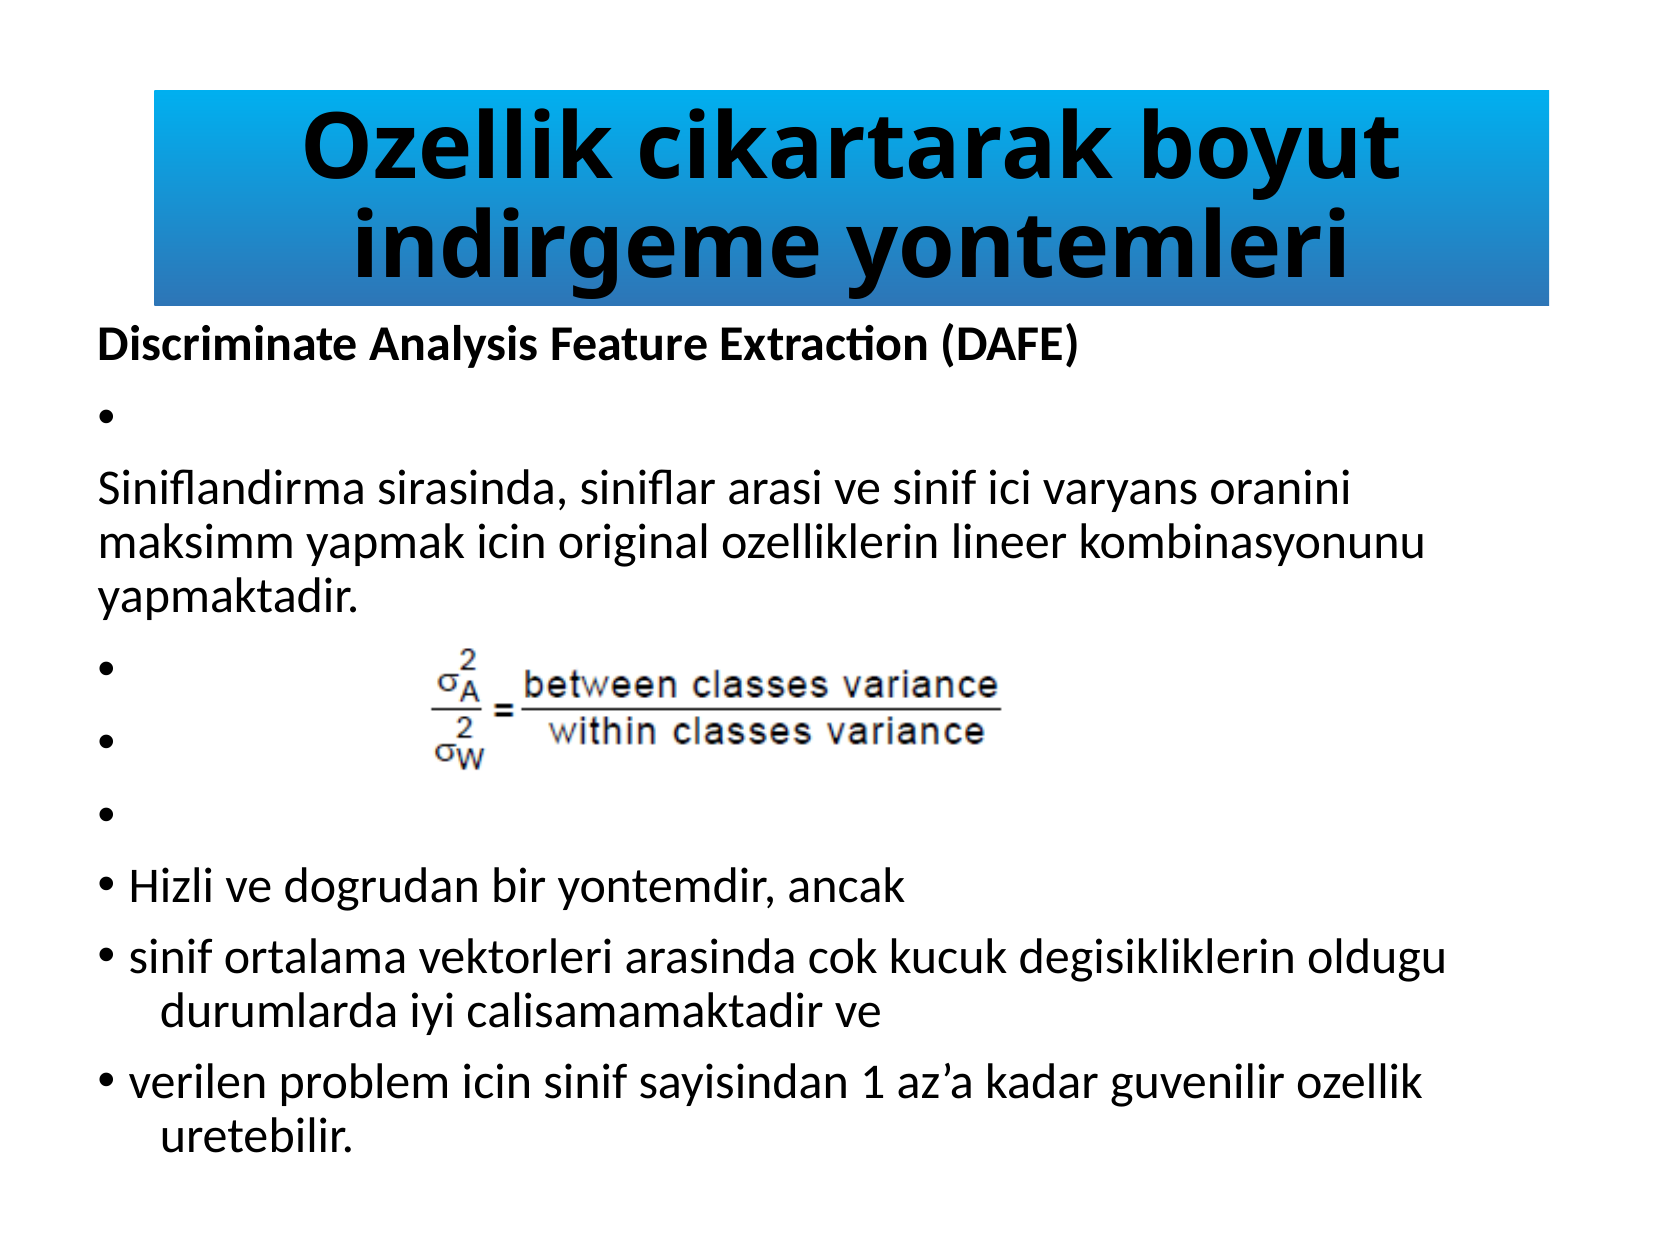

Ozellik cikartarak boyut indirgeme yontemleri
.
Discriminate Analysis Feature Extraction (DAFE)
Siniflandirma sirasinda, siniflar arasi ve sinif ici varyans oranini maksimm yapmak icin original ozelliklerin lineer kombinasyonunu yapmaktadir.
Hizli ve dogrudan bir yontemdir, ancak
sinif ortalama vektorleri arasinda cok kucuk degisikliklerin oldugu durumlarda iyi calisamamaktadir ve
verilen problem icin sinif sayisindan 1 az’a kadar guvenilir ozellik uretebilir.